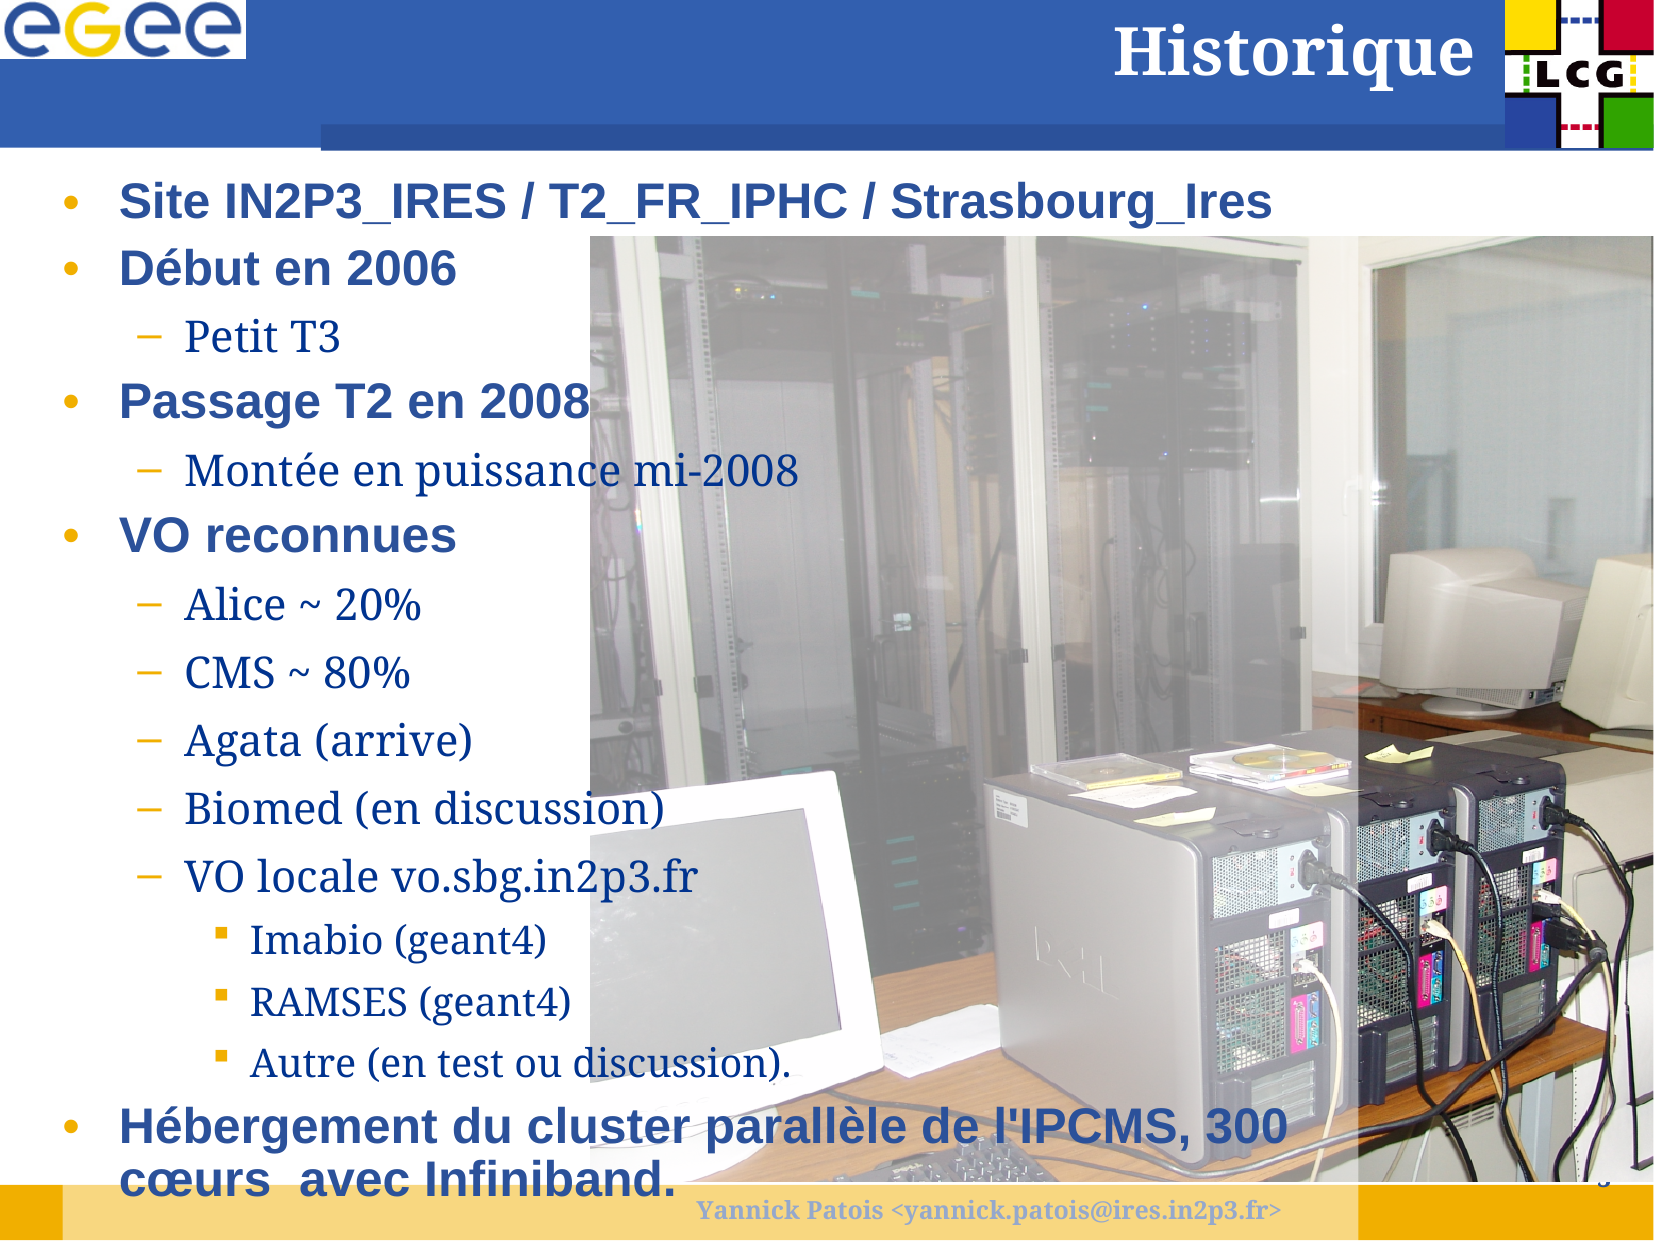

# Historique
Site IN2P3_IRES / T2_FR_IPHC / Strasbourg_Ires
Début en 2006
Petit T3
Passage T2 en 2008
Montée en puissance mi-2008
VO reconnues
Alice ~ 20%
CMS ~ 80%
Agata (arrive)
Biomed (en discussion)
VO locale vo.sbg.in2p3.fr
Imabio (geant4)
RAMSES (geant4)
Autre (en test ou discussion).
Hébergement du cluster parallèle de l'IPCMS, 300 cœurs avec Infiniband.